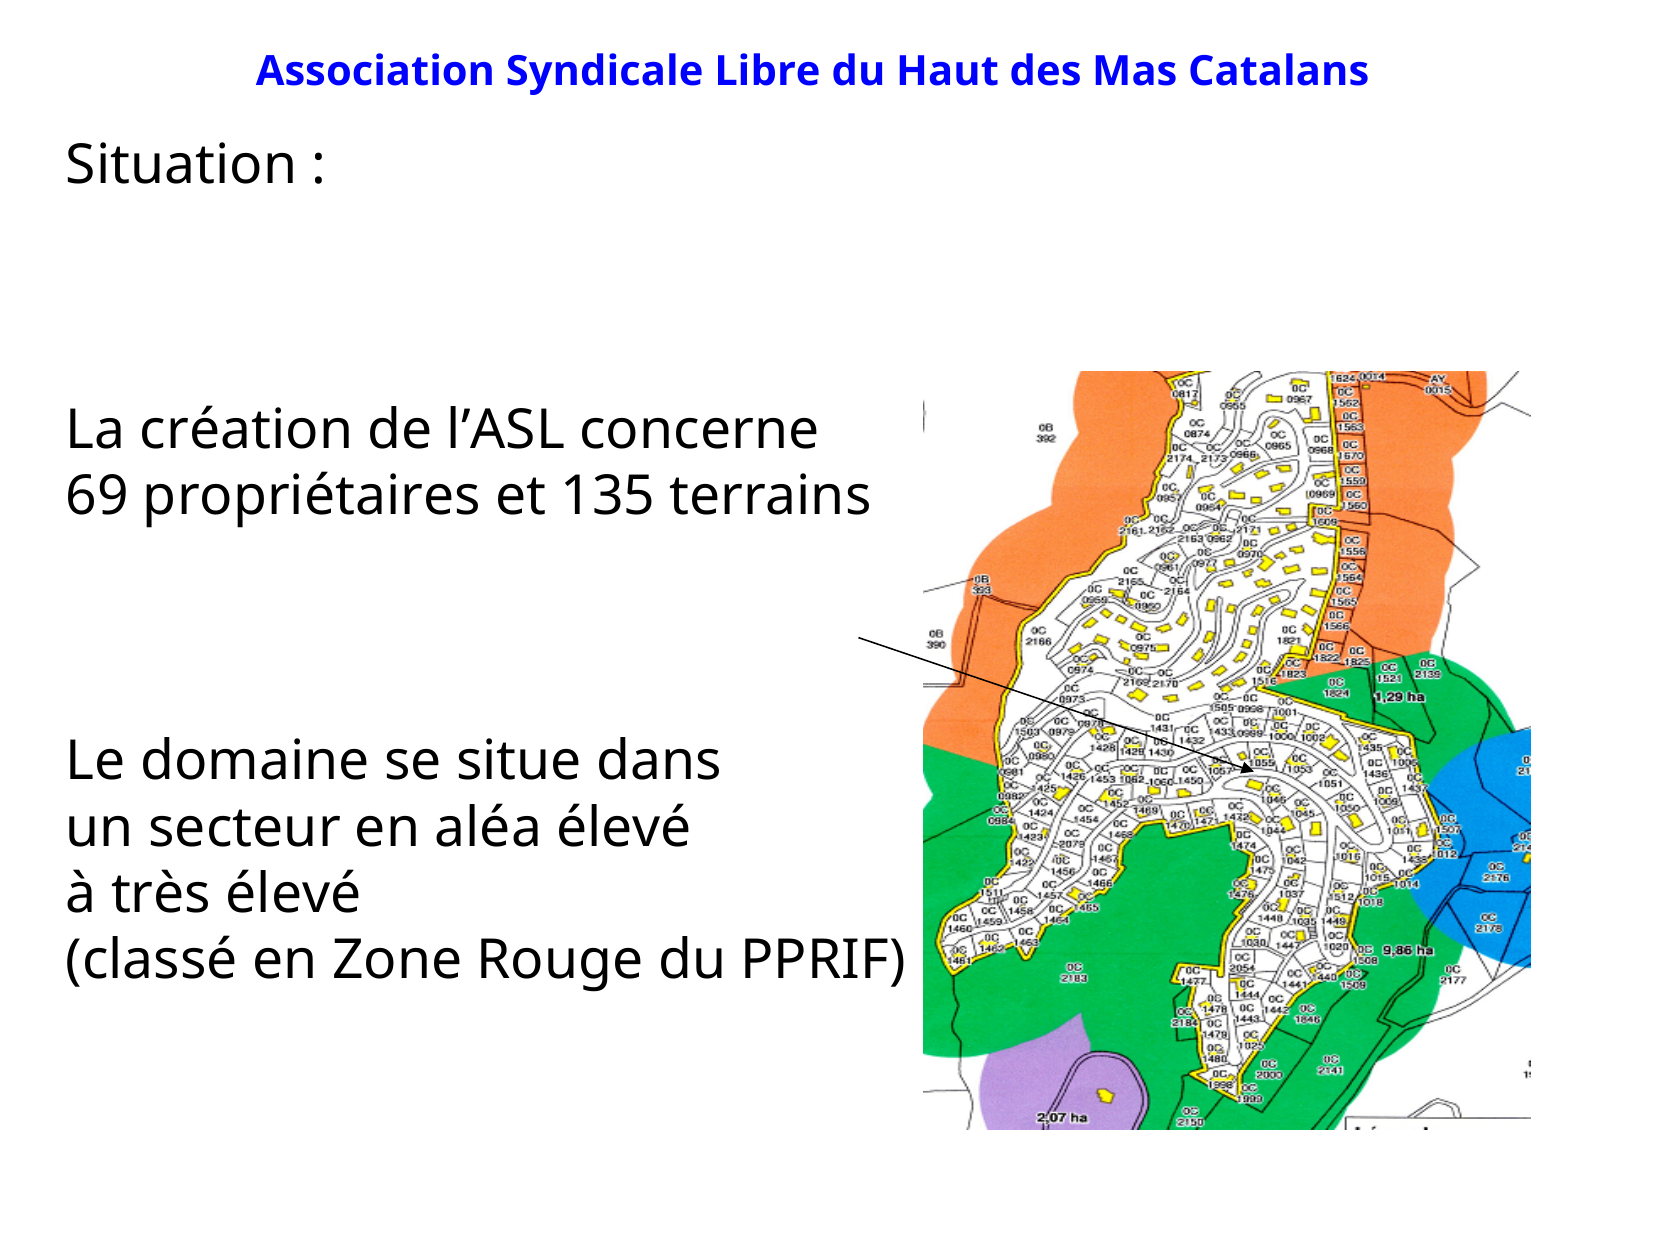

# Association Syndicale Libre du Haut des Mas Catalans
Situation :
La création de l’ASL concerne
69 propriétaires et 135 terrains
Le domaine se situe dans
un secteur en aléa élevé
à très élevé
(classé en Zone Rouge du PPRIF)